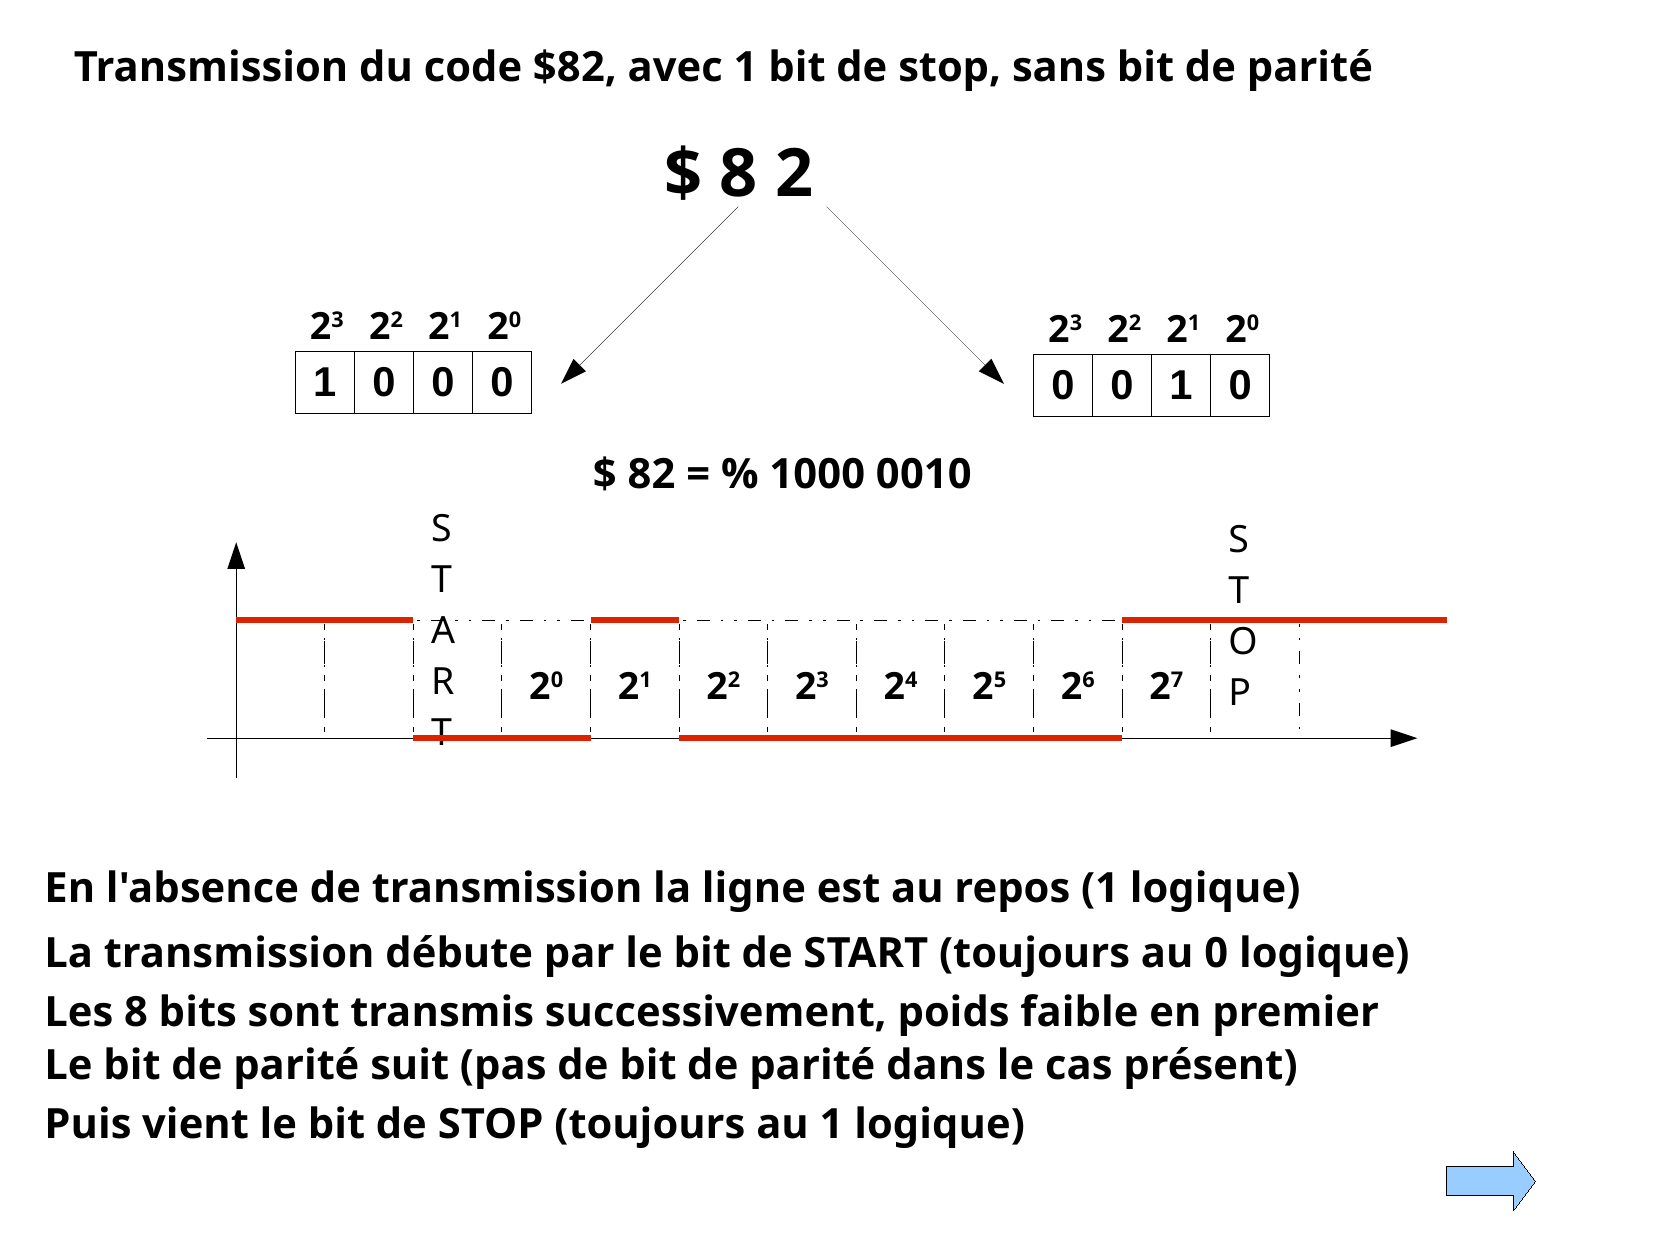

Transmission du code $82, avec 1 bit de stop, sans bit de parité
$ 8 2
23
22
21
20
1
0
0
0
23
22
21
20
0
0
1
0
$ 82 = % 1000 0010
START
STOP
20
21
22
23
24
25
26
27
En l'absence de transmission la ligne est au repos (1 logique)
La transmission débute par le bit de START (toujours au 0 logique)
Les 8 bits sont transmis successivement, poids faible en premier
Le bit de parité suit (pas de bit de parité dans le cas présent)
Puis vient le bit de STOP (toujours au 1 logique)